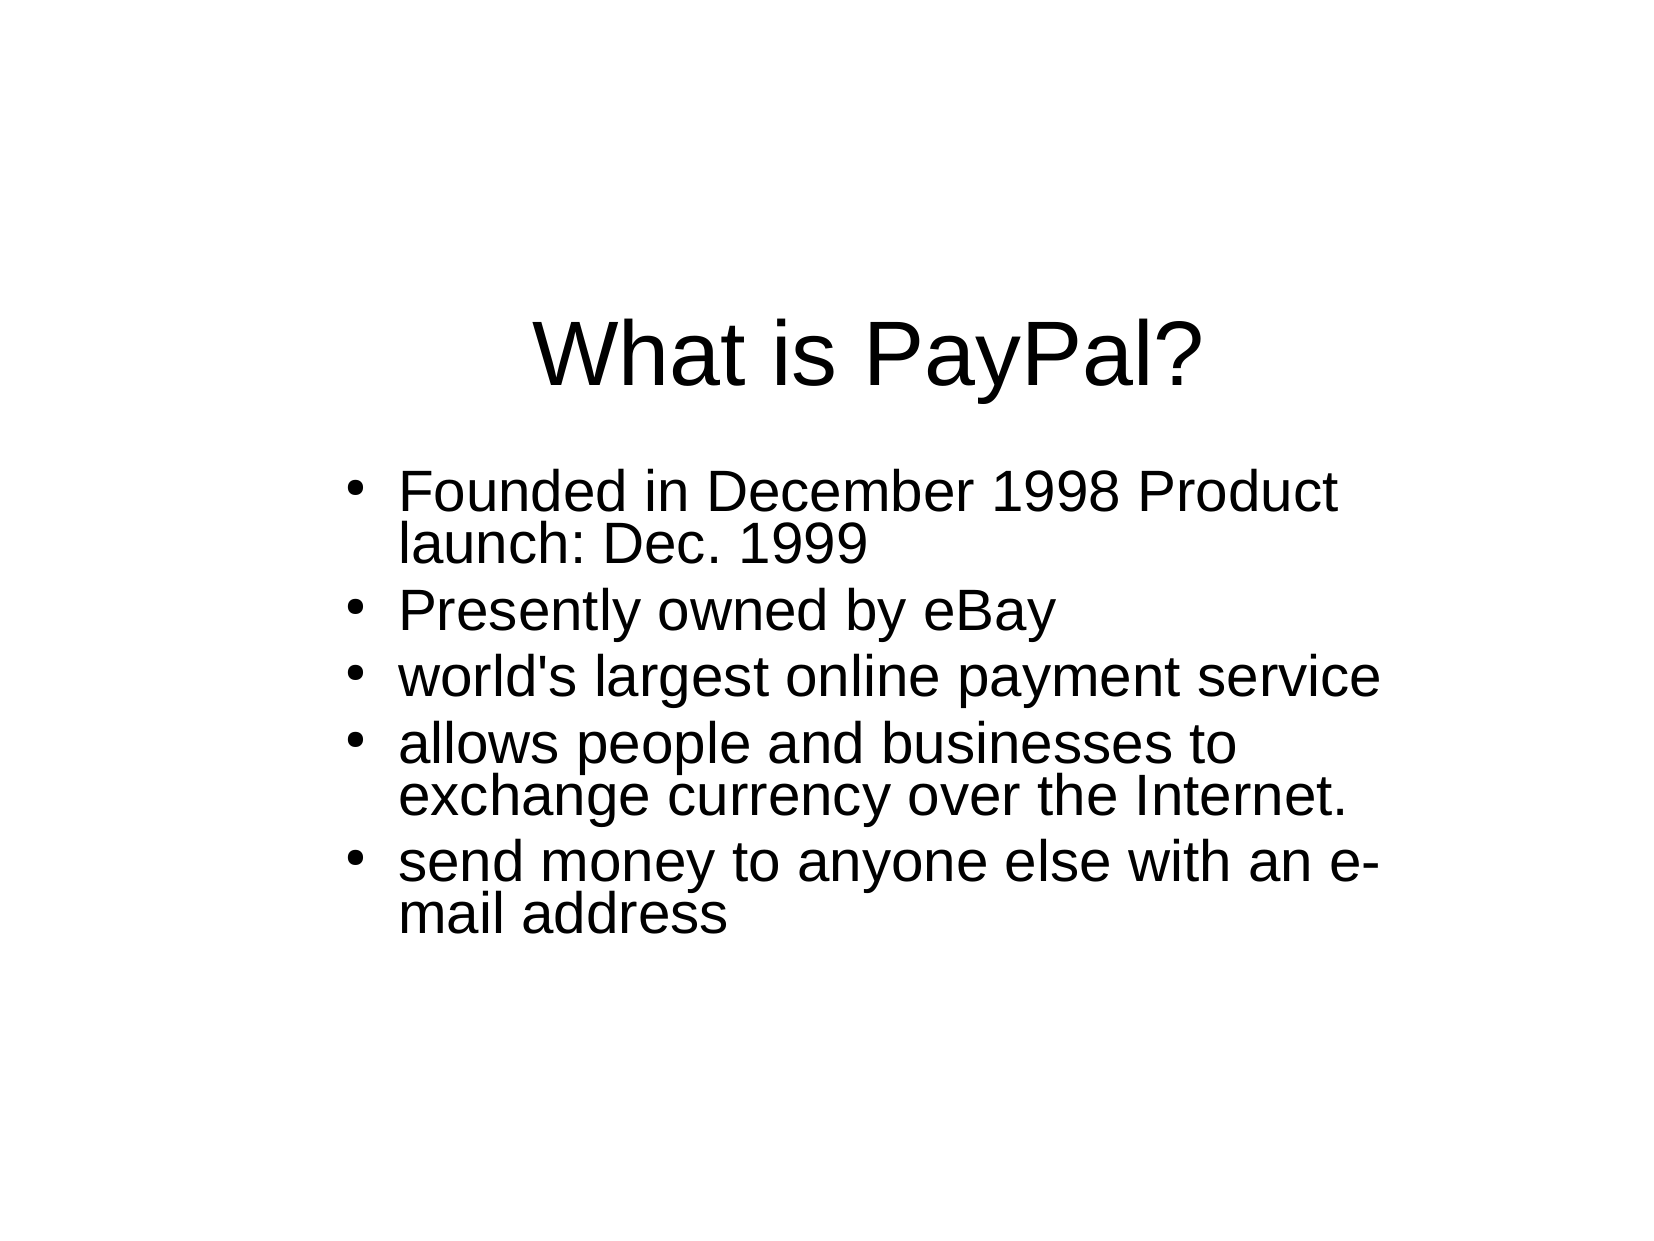

# What is PayPal?
Founded in December 1998 Product launch: Dec. 1999
Presently owned by eBay
world's largest online payment service
allows people and businesses to exchange currency over the Internet.
send money to anyone else with an e-mail address